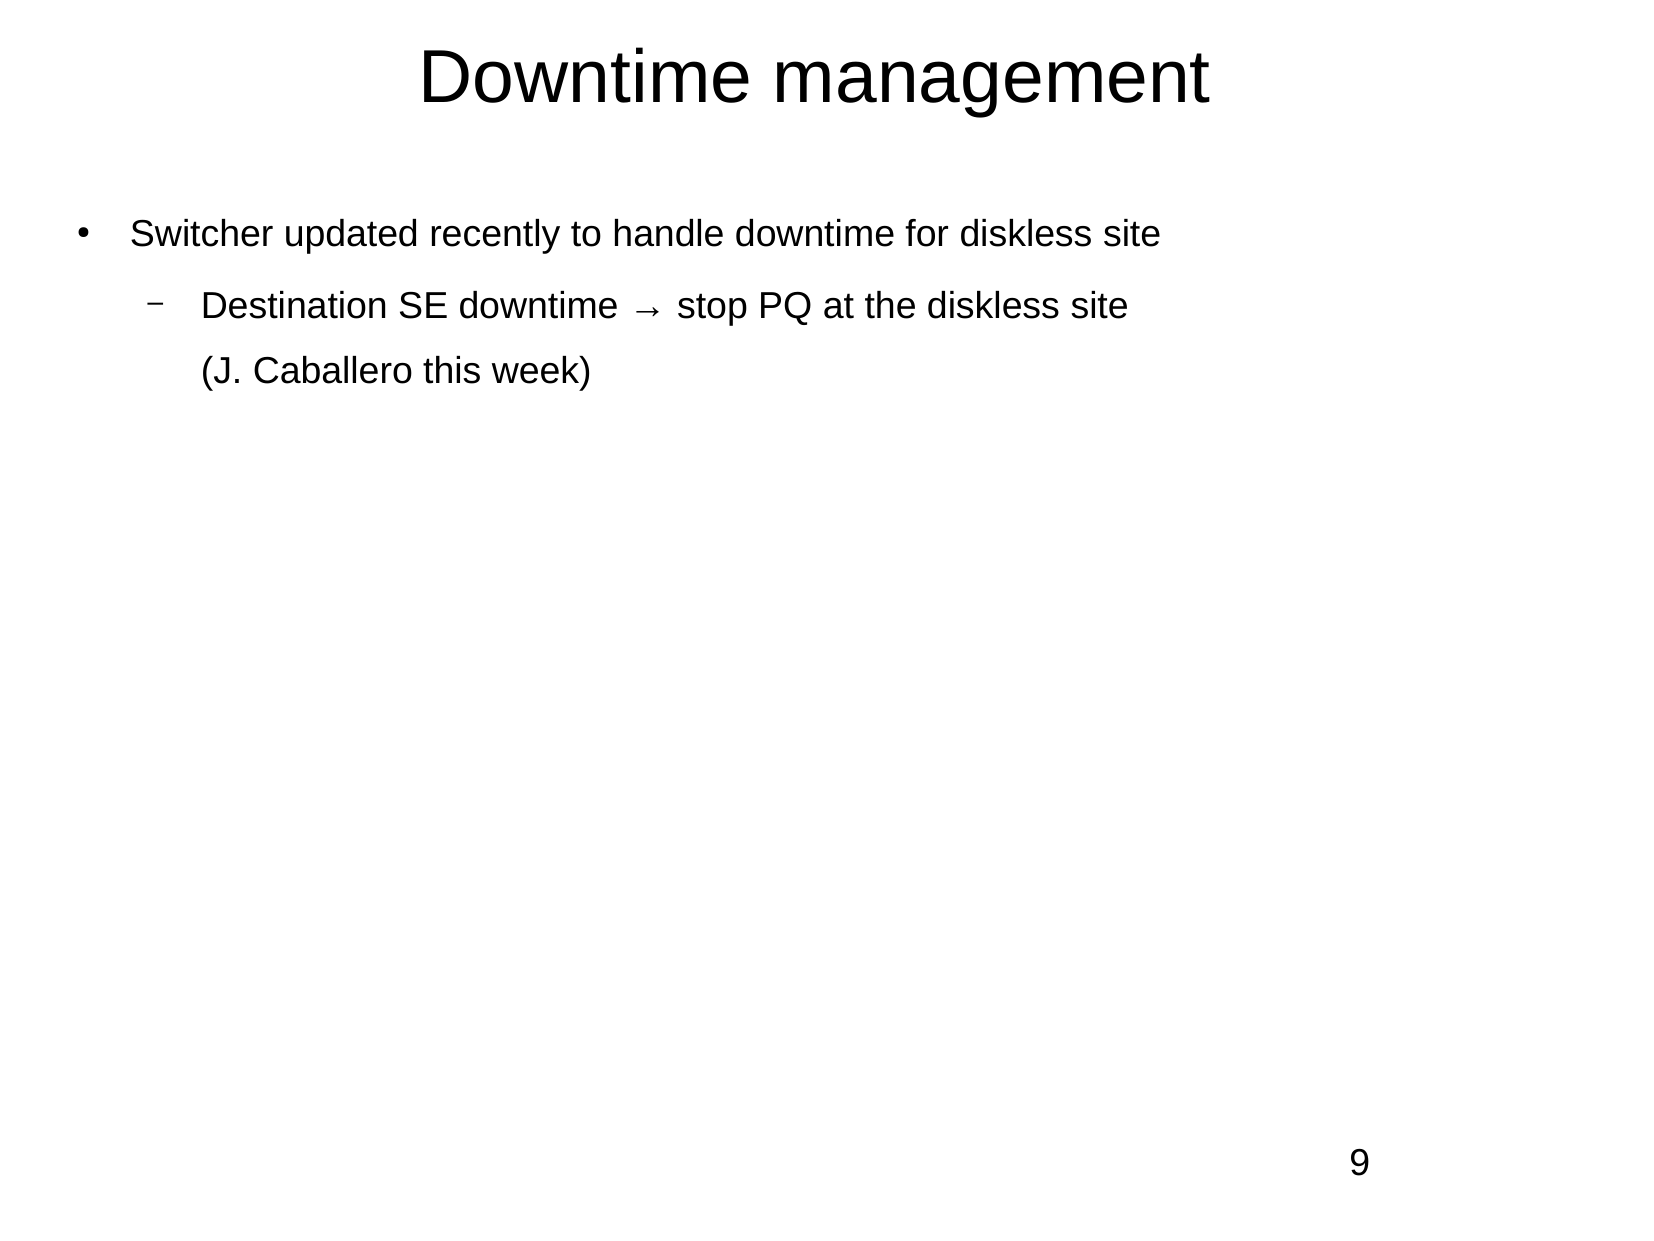

# Downtime management
Switcher updated recently to handle downtime for diskless site
Destination SE downtime → stop PQ at the diskless site
(J. Caballero this week)